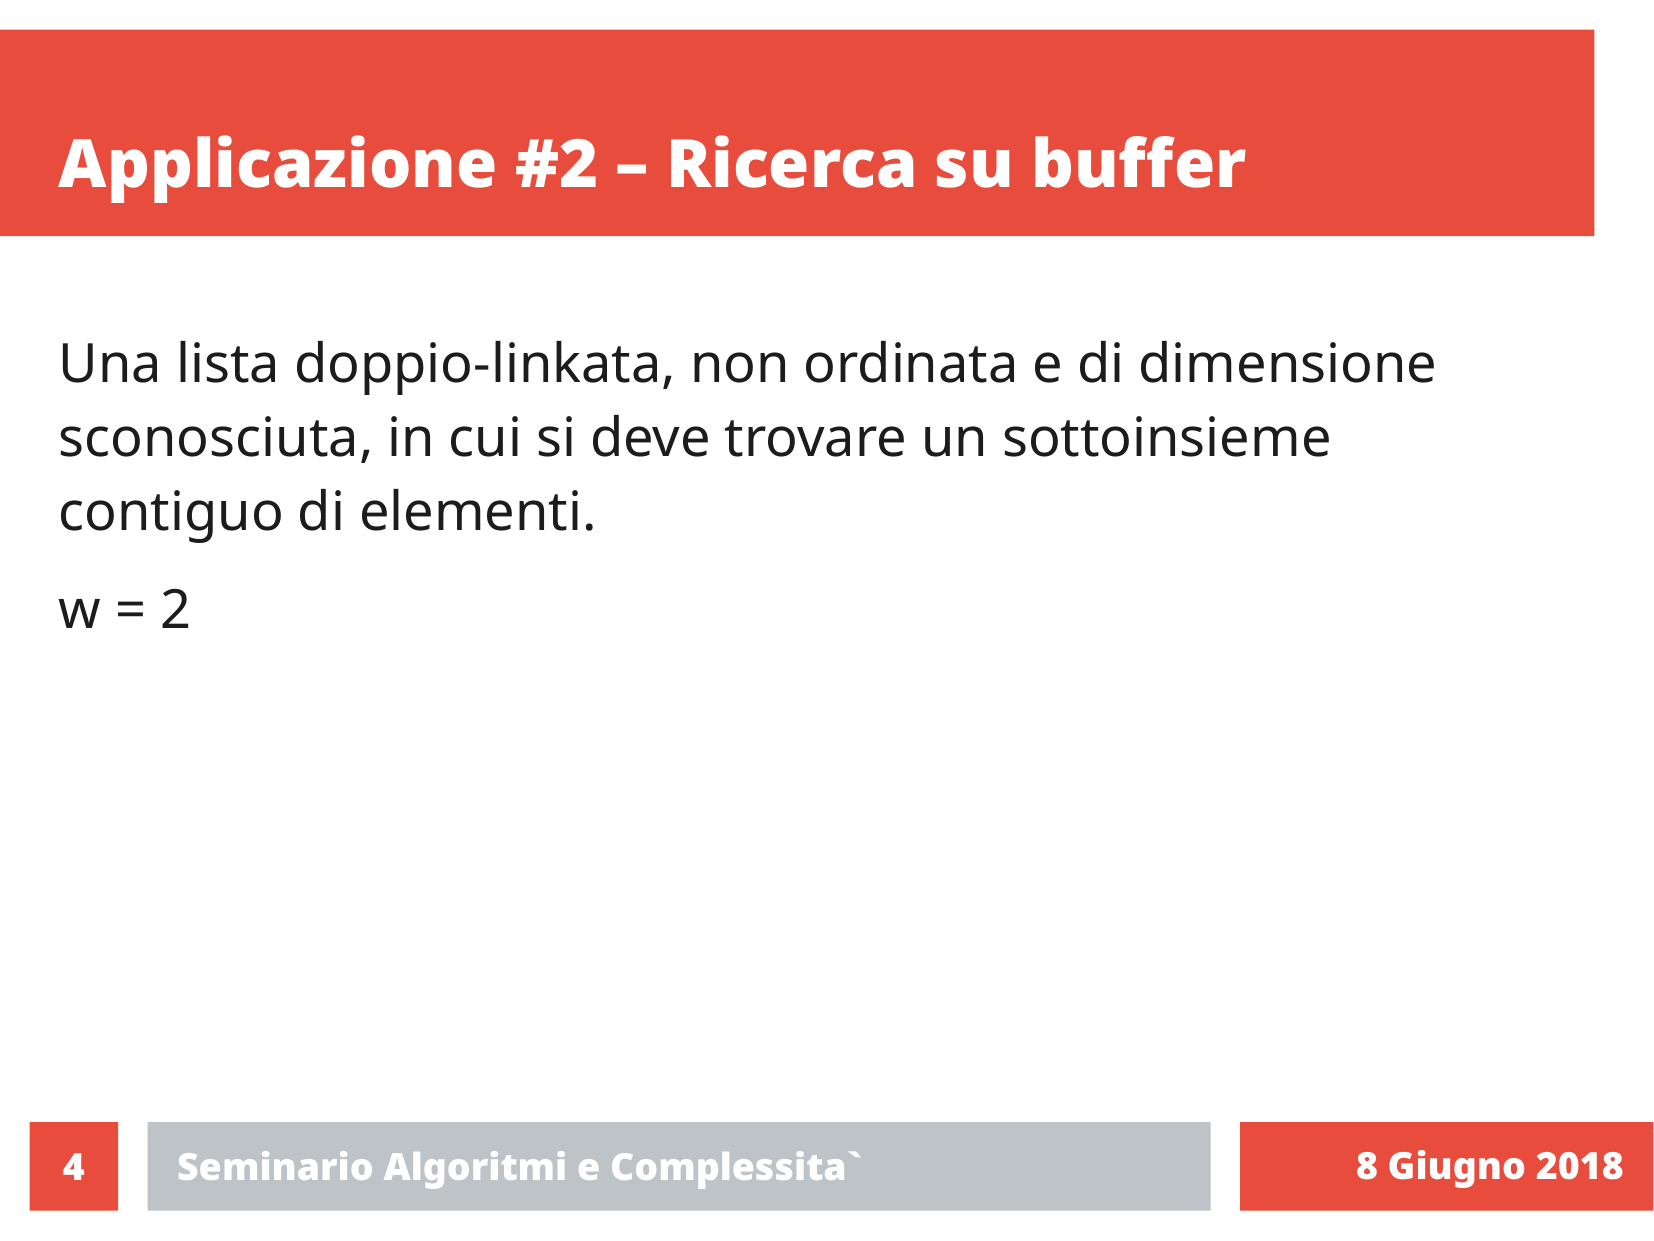

# Applicazione #2 – Ricerca su buffer
Una lista doppio-linkata, non ordinata e di dimensione sconosciuta, in cui si deve trovare un sottoinsieme contiguo di elementi.
w = 2
4
8 Giugno 2018